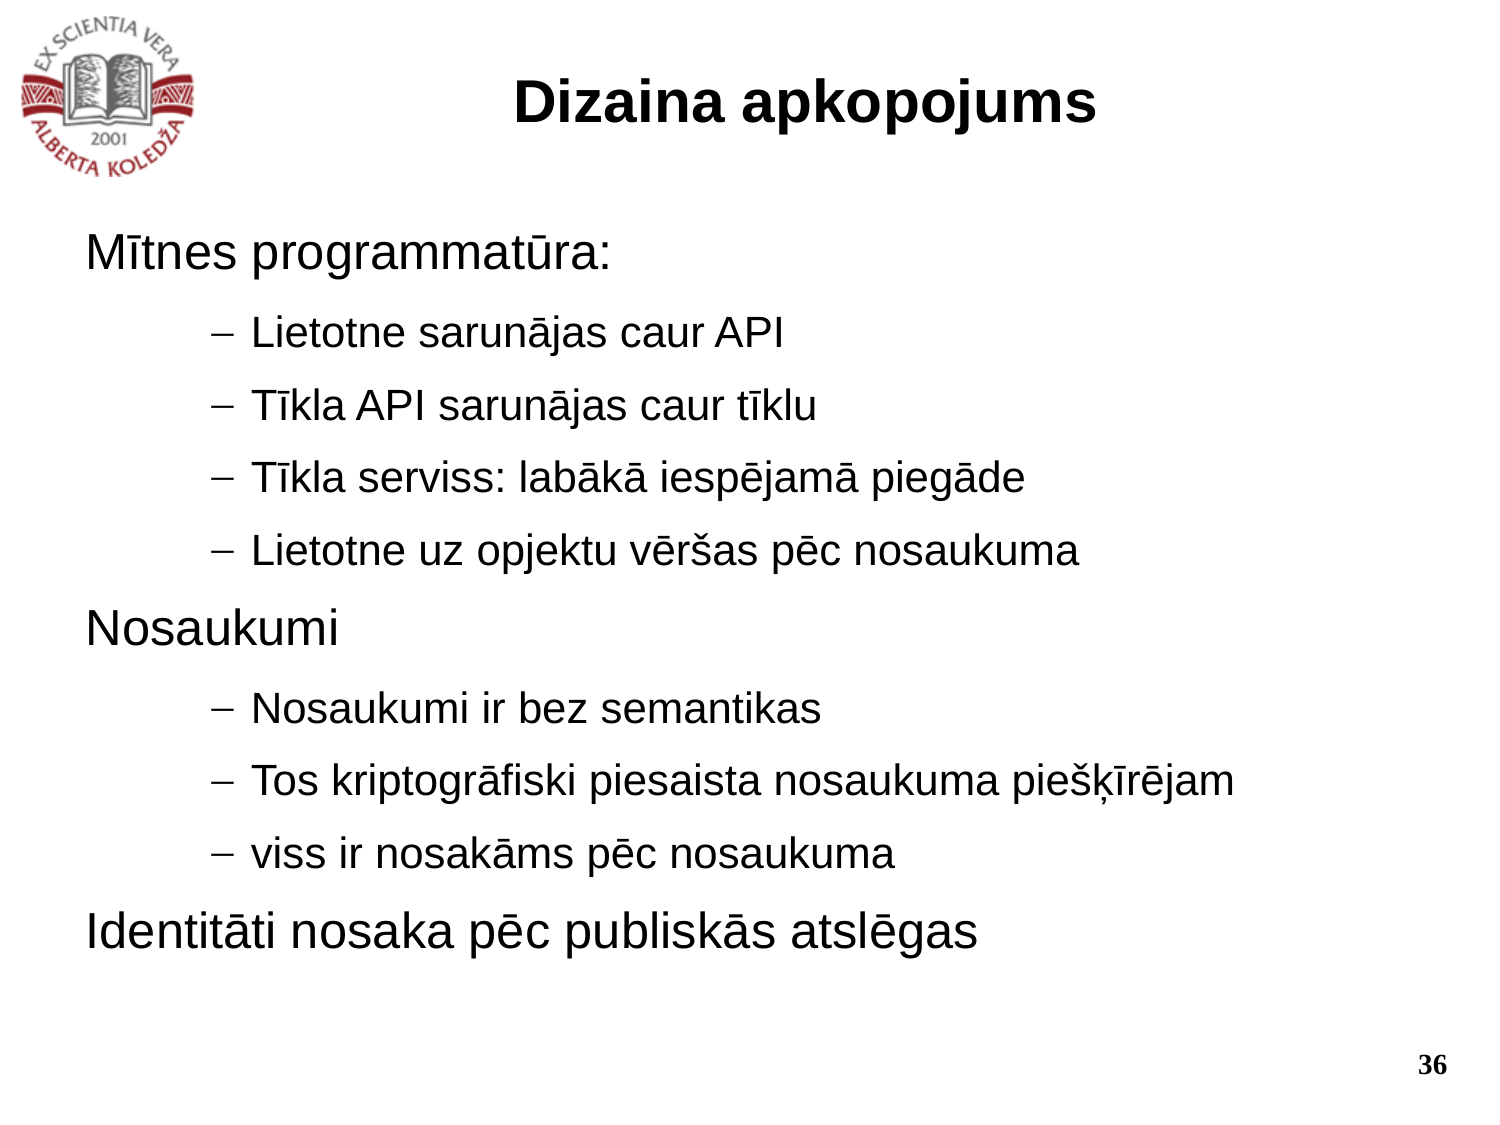

# Dizaina apkopojums
Mītnes programmatūra:
Lietotne sarunājas caur API
Tīkla API sarunājas caur tīklu
Tīkla serviss: labākā iespējamā piegāde
Lietotne uz opjektu vēršas pēc nosaukuma
Nosaukumi
Nosaukumi ir bez semantikas
Tos kriptogrāfiski piesaista nosaukuma piešķīrējam
viss ir nosakāms pēc nosaukuma
Identitāti nosaka pēc publiskās atslēgas